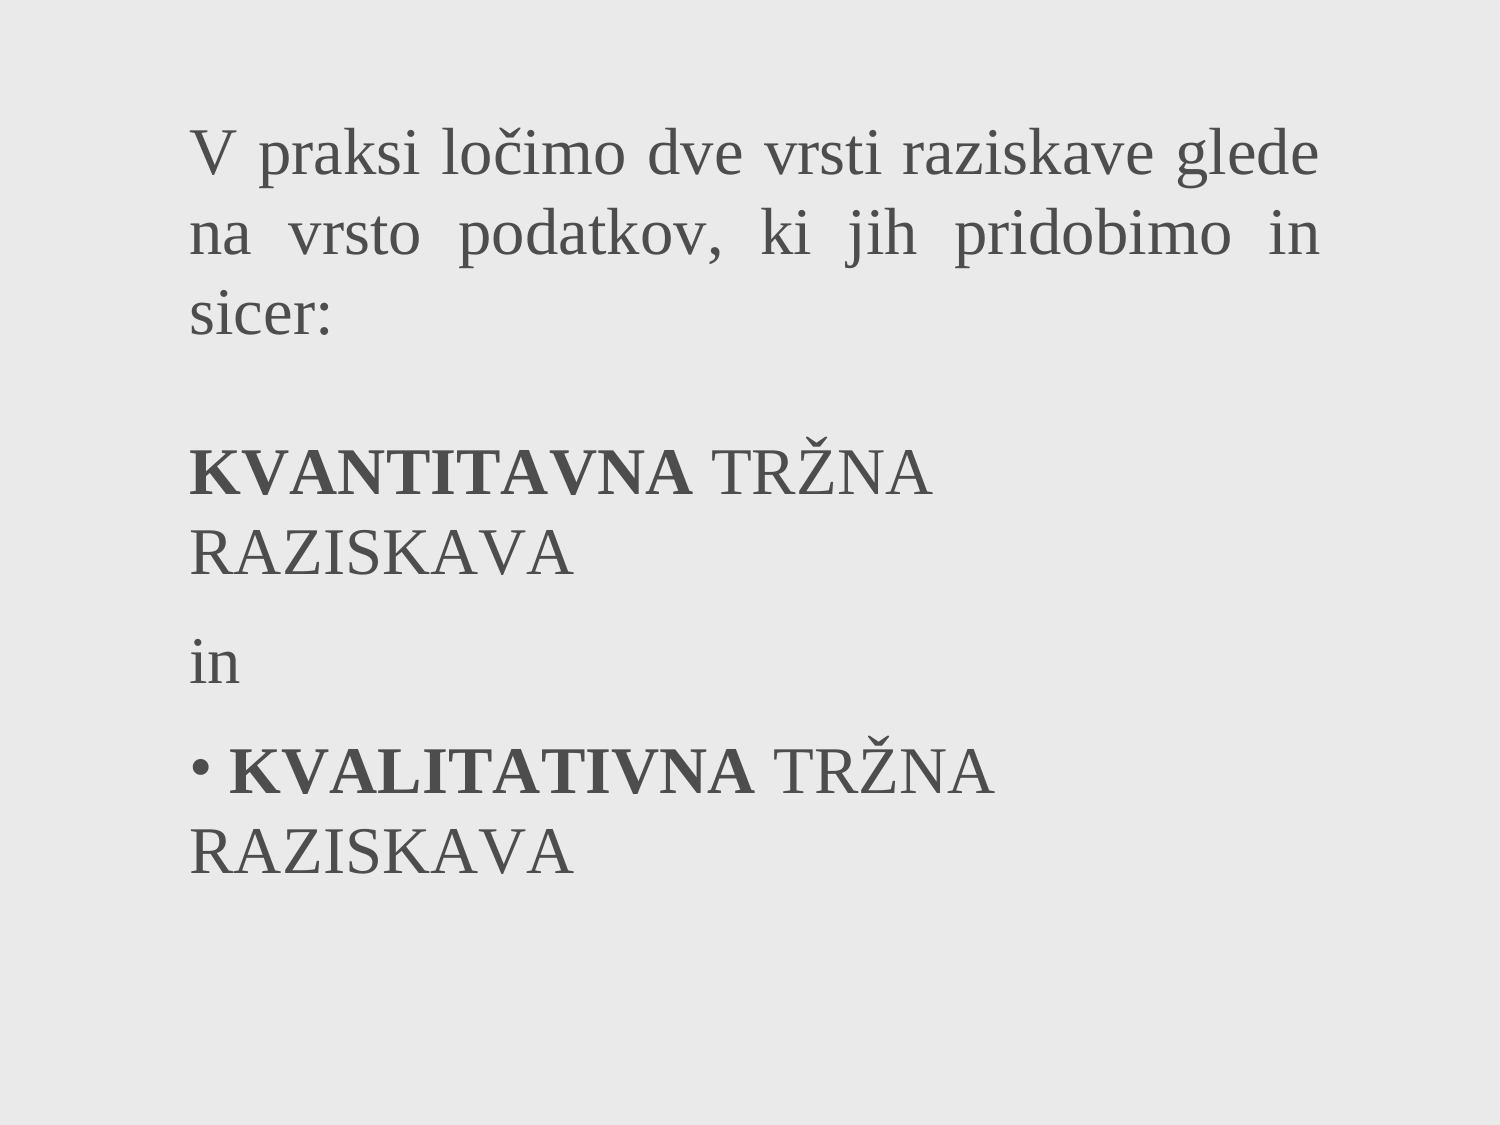

V praksi ločimo dve vrsti raziskave glede na vrsto podatkov, ki jih pridobimo in sicer:
KVANTITAVNA TRŽNA RAZISKAVA
in
 KVALITATIVNA TRŽNA RAZISKAVA